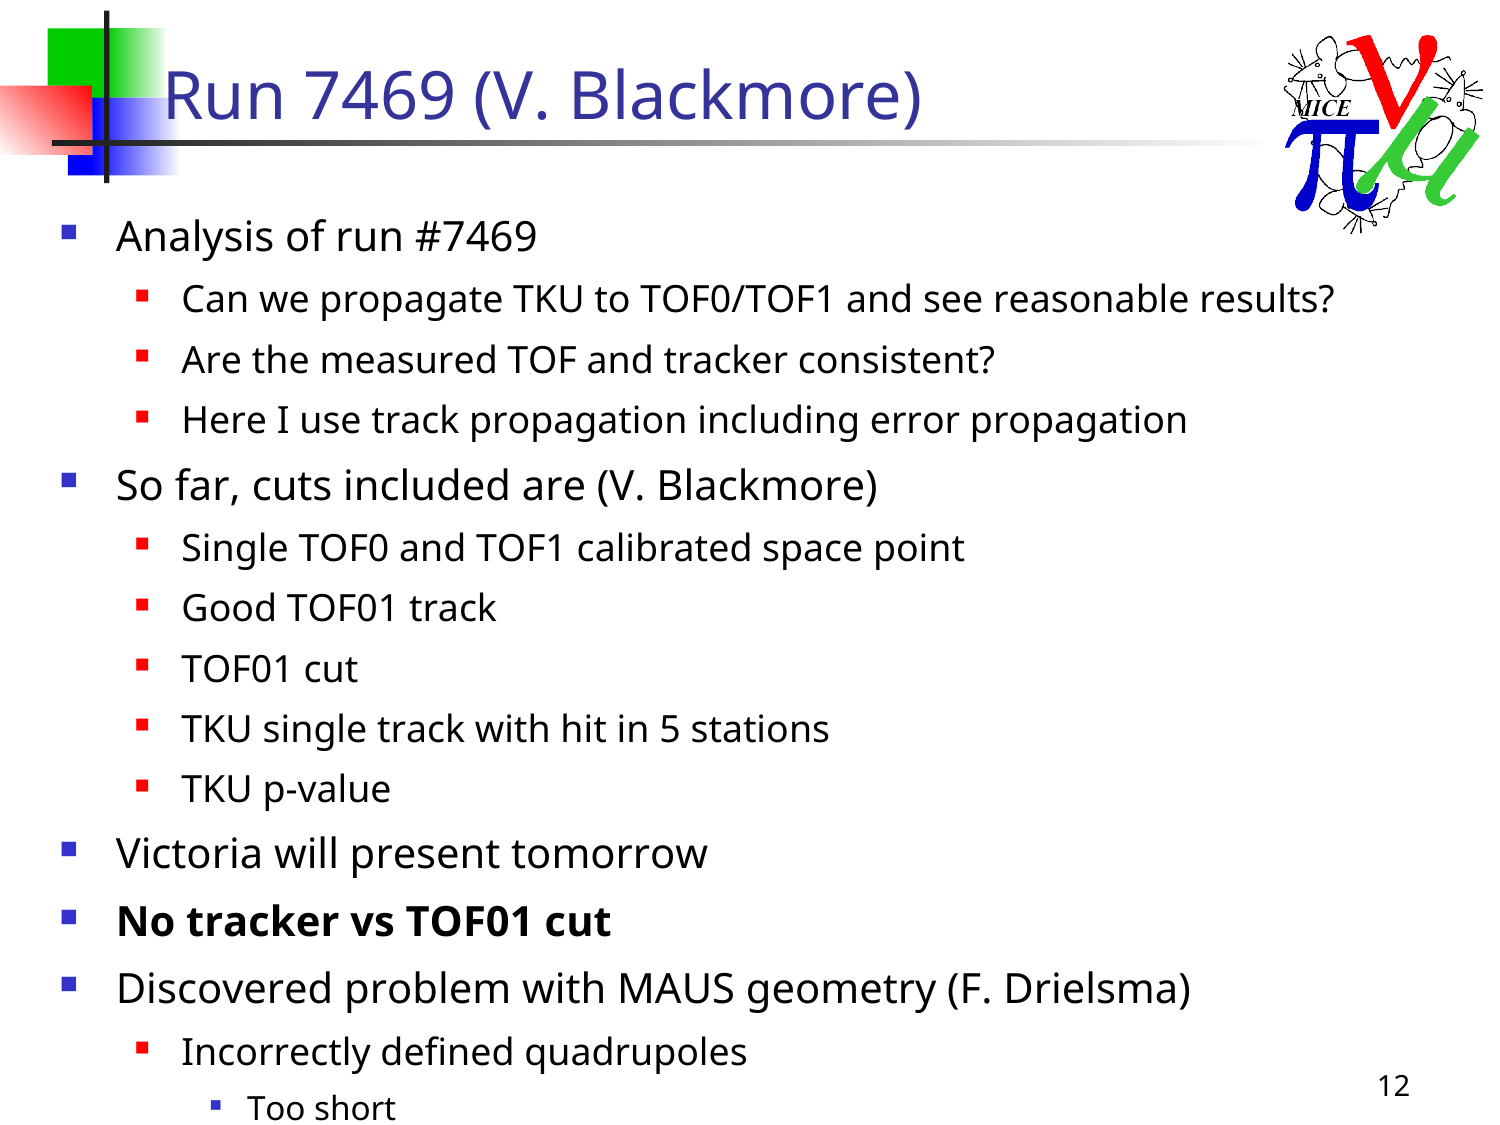

# Run 7469 (V. Blackmore)
Analysis of run #7469
Can we propagate TKU to TOF0/TOF1 and see reasonable results?
Are the measured TOF and tracker consistent?
Here I use track propagation including error propagation
So far, cuts included are (V. Blackmore)
Single TOF0 and TOF1 calibrated space point
Good TOF01 track
TOF01 cut
TKU single track with hit in 5 stations
TKU p-value
Victoria will present tomorrow
No tracker vs TOF01 cut
Discovered problem with MAUS geometry (F. Drielsma)
Incorrectly defined quadrupoles
Too short
Wrong z position
Fix not implemented in plots that follow...
12